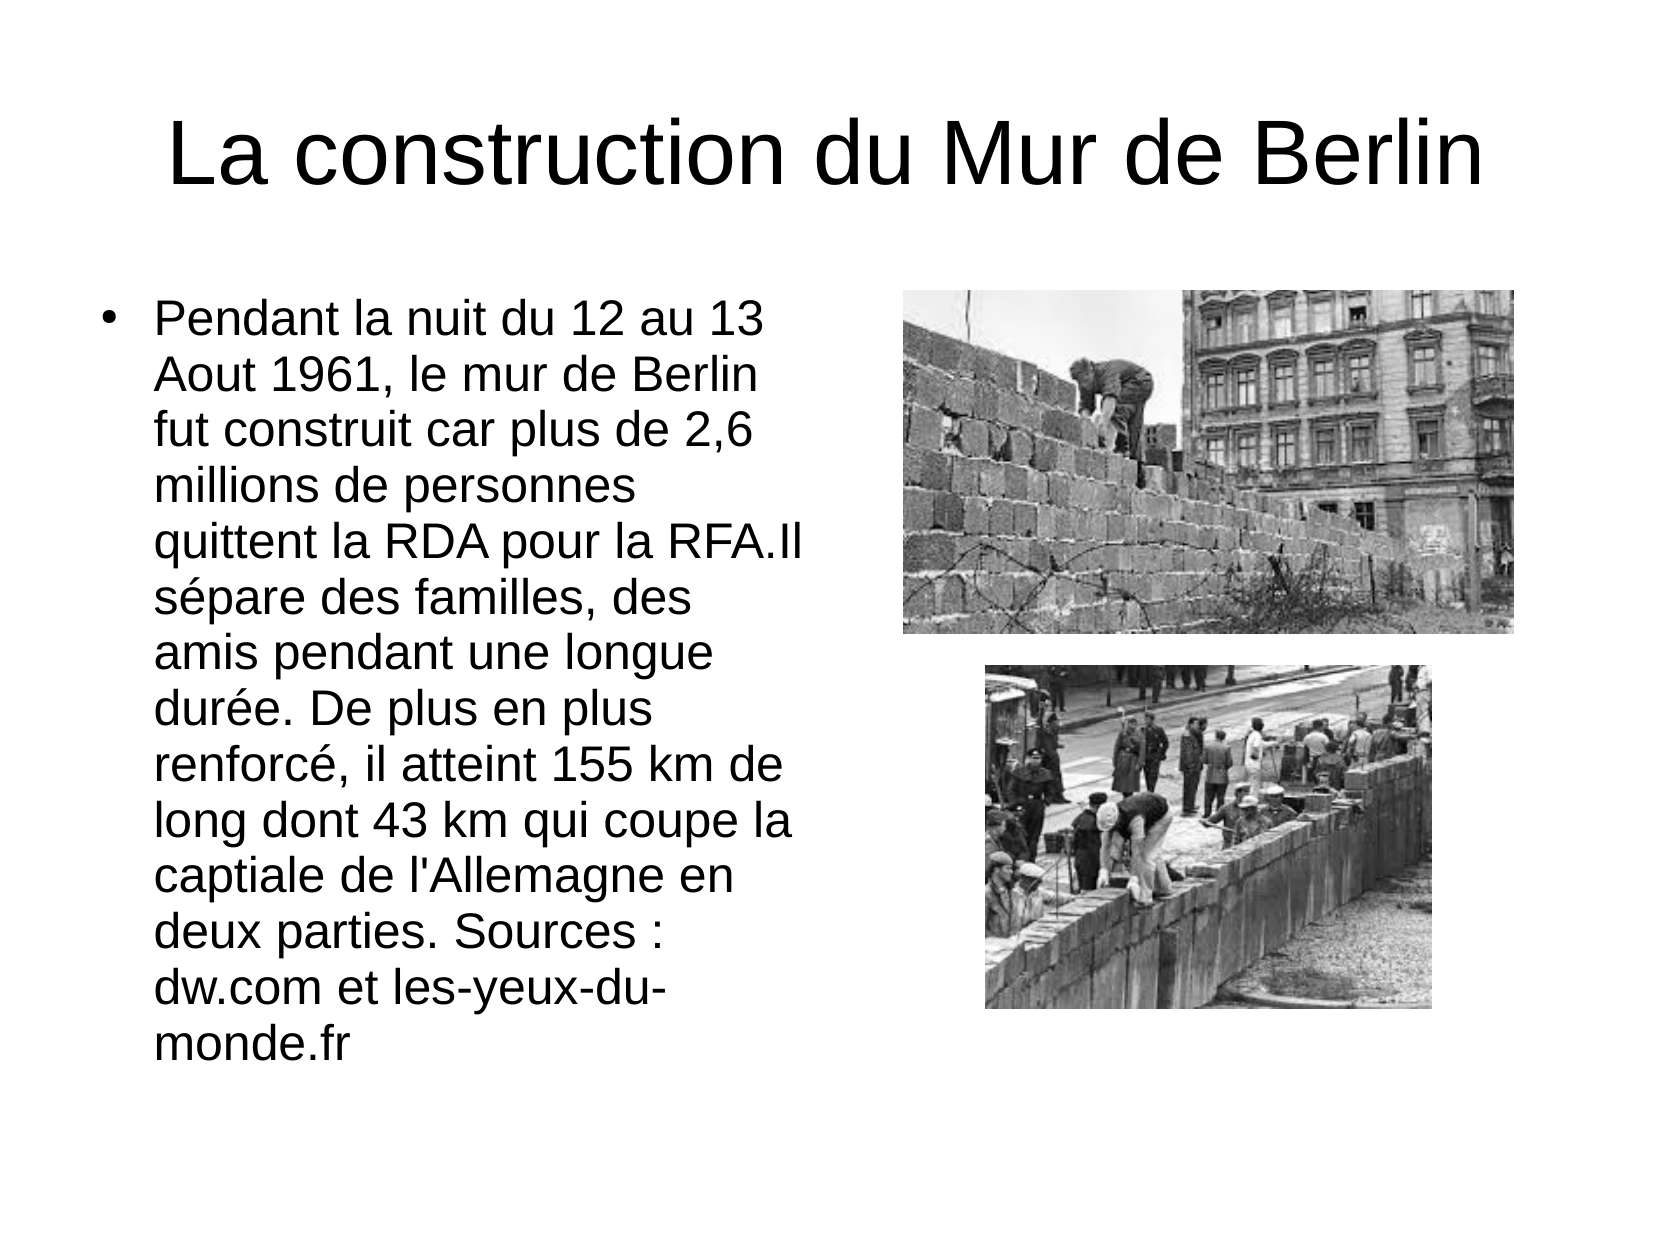

# La construction du Mur de Berlin
Pendant la nuit du 12 au 13 Aout 1961, le mur de Berlin fut construit car plus de 2,6 millions de personnes quittent la RDA pour la RFA.Il sépare des familles, des amis pendant une longue durée. De plus en plus renforcé, il atteint 155 km de long dont 43 km qui coupe la captiale de l'Allemagne en deux parties. Sources : dw.com et les-yeux-du-monde.fr